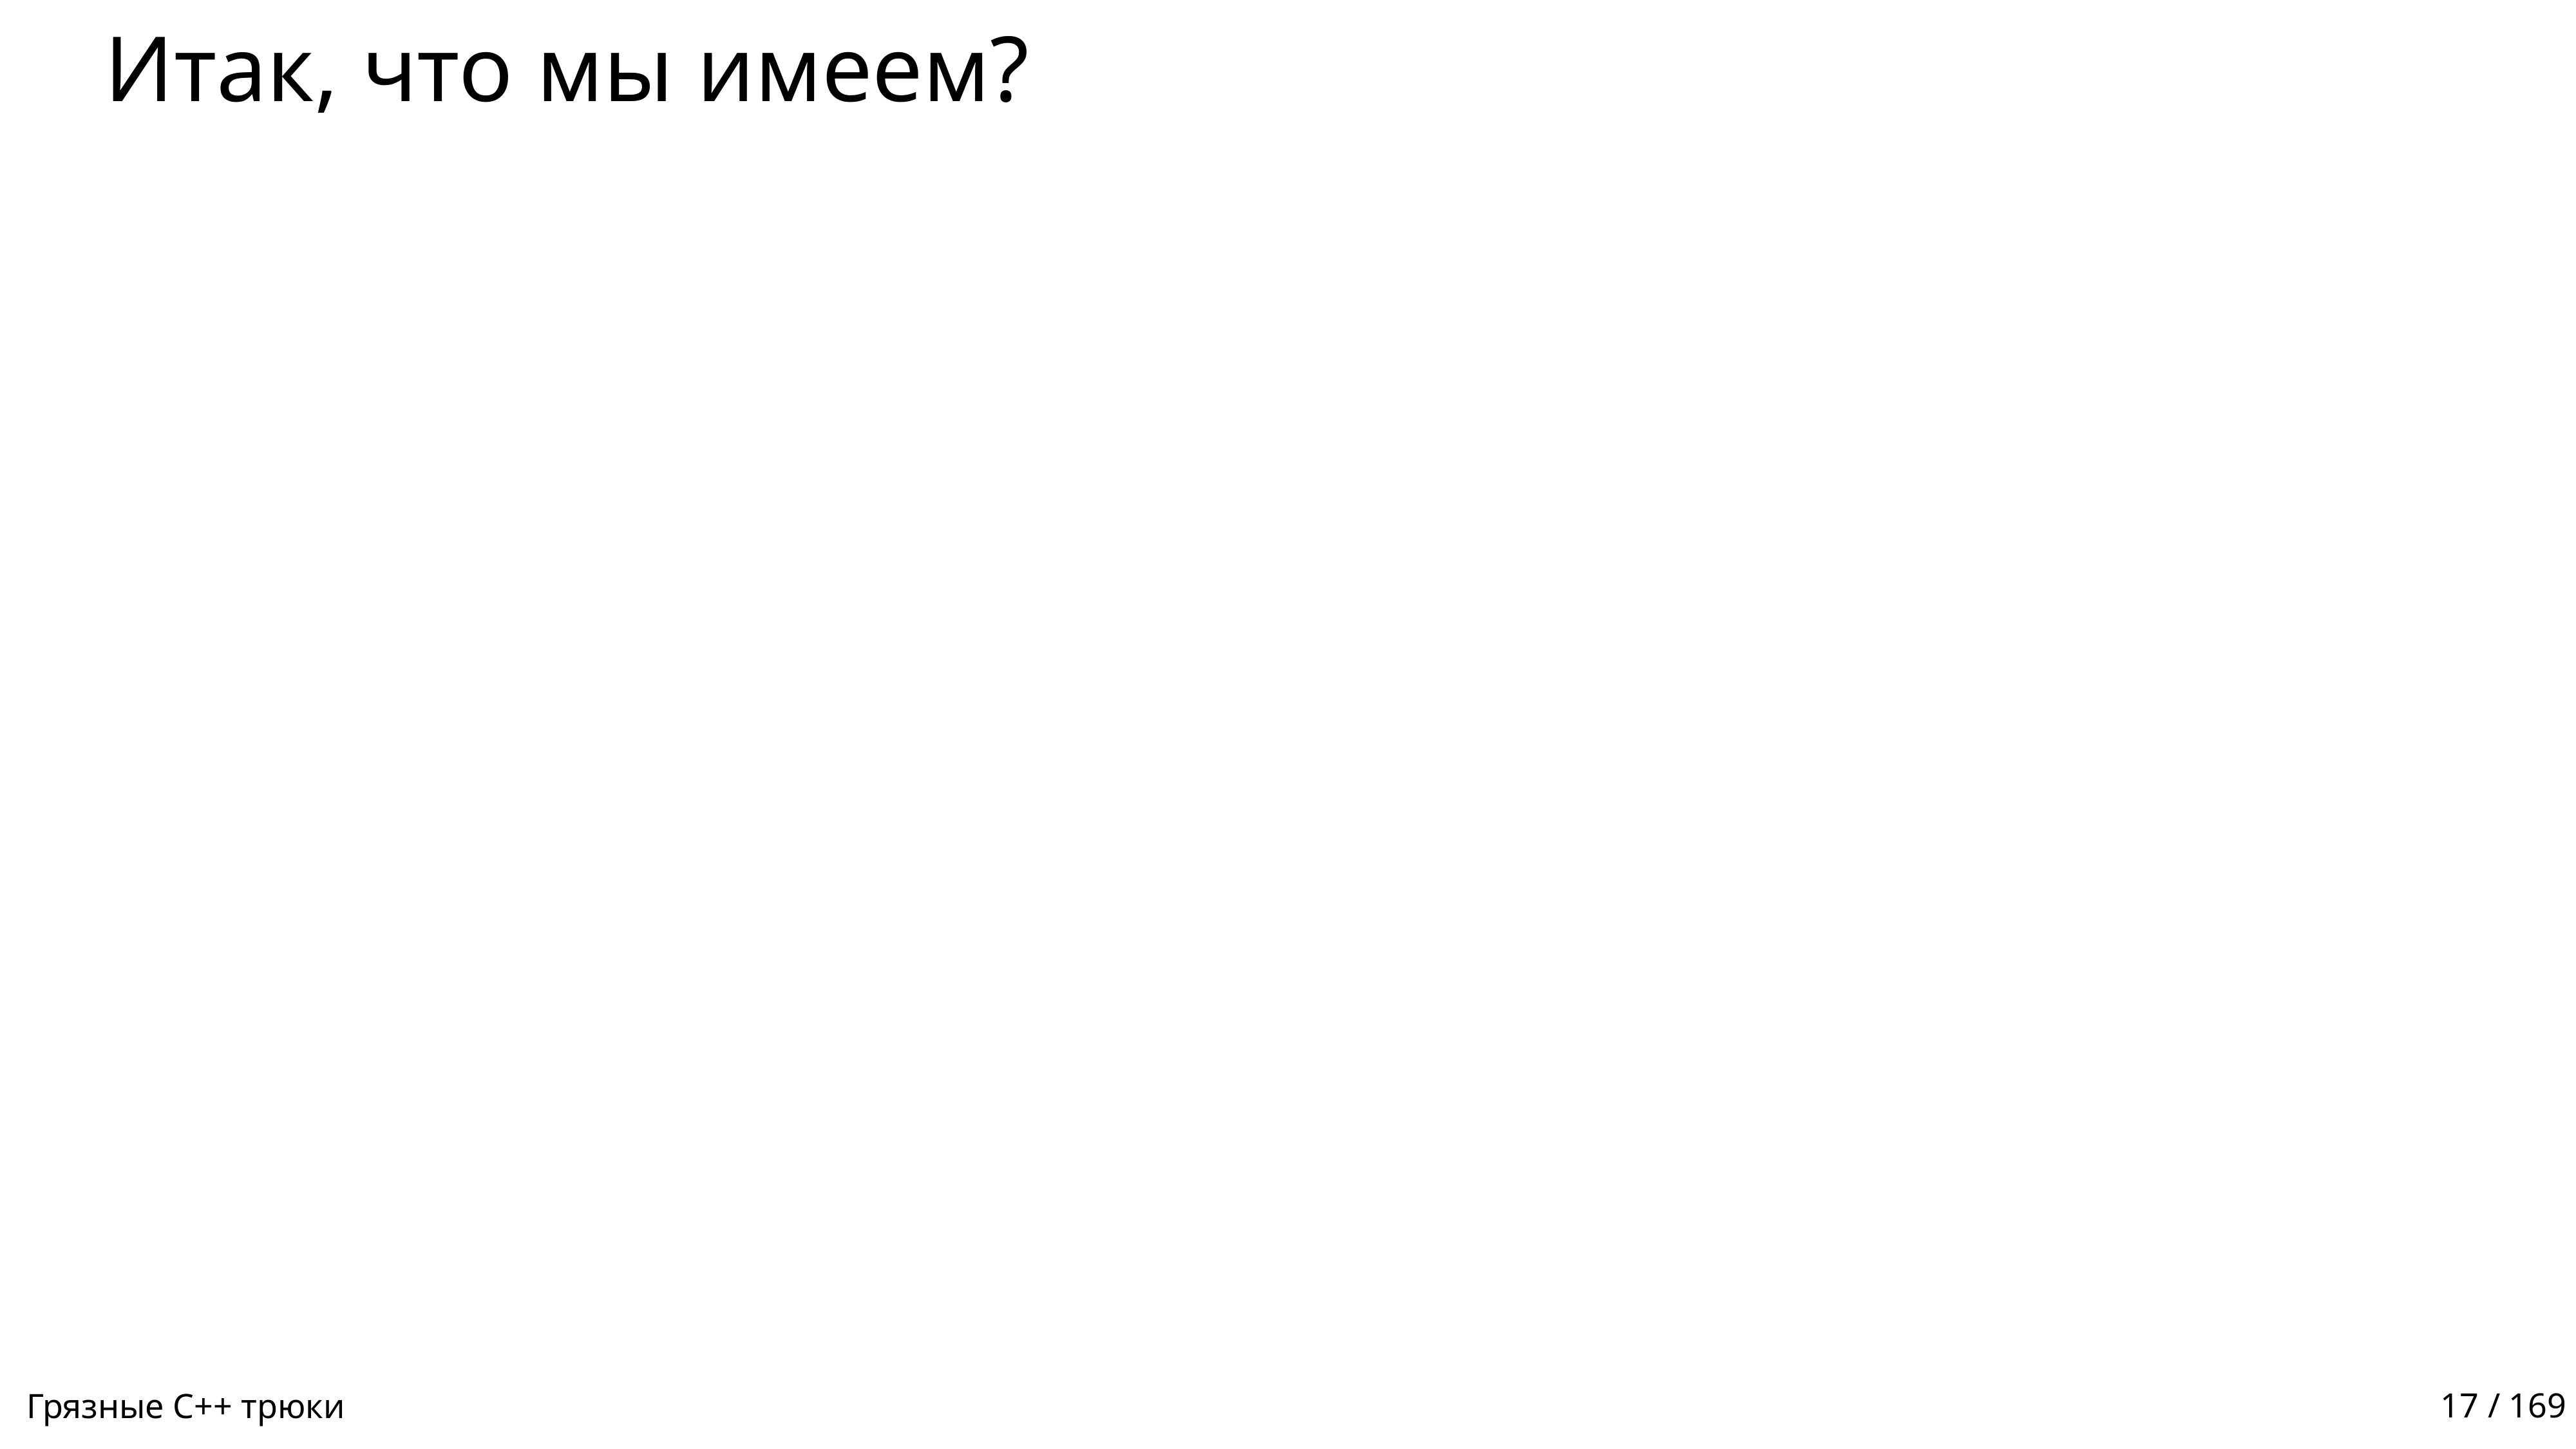

Итак, что мы имеем?
#
Грязные C++ трюки